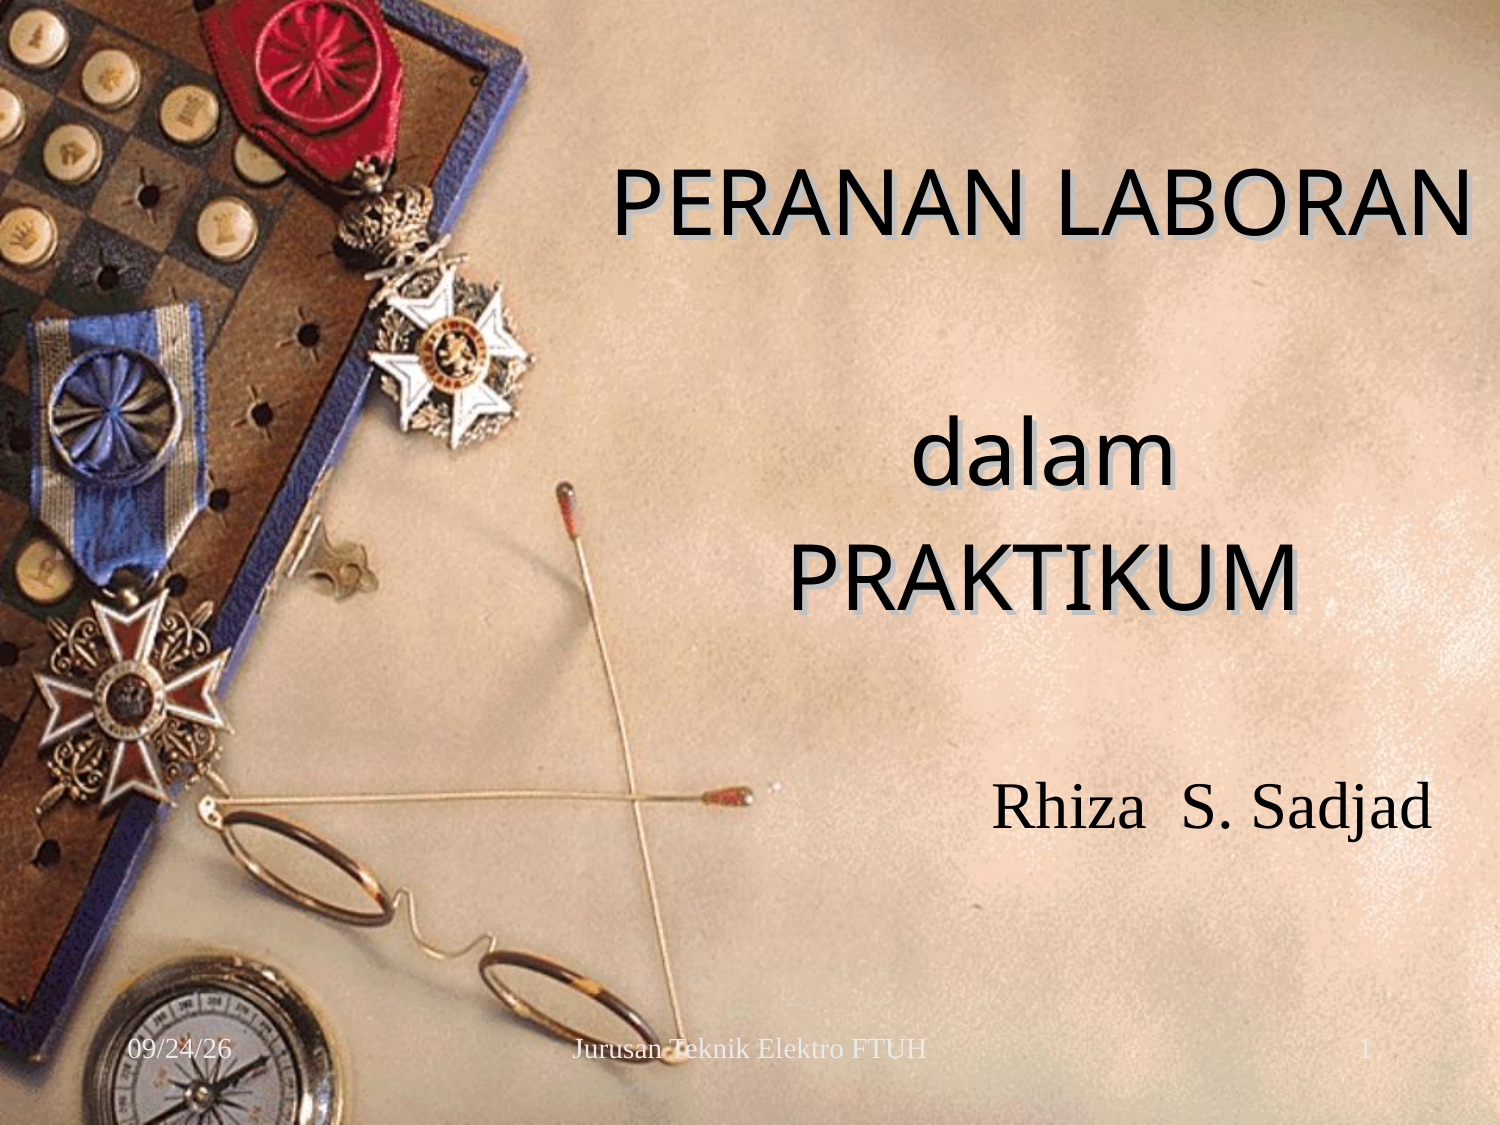

# PERANAN LABORAN dalam PRAKTIKUM
Rhiza S. Sadjad
Jurusan Teknik Elektro FTUH
1